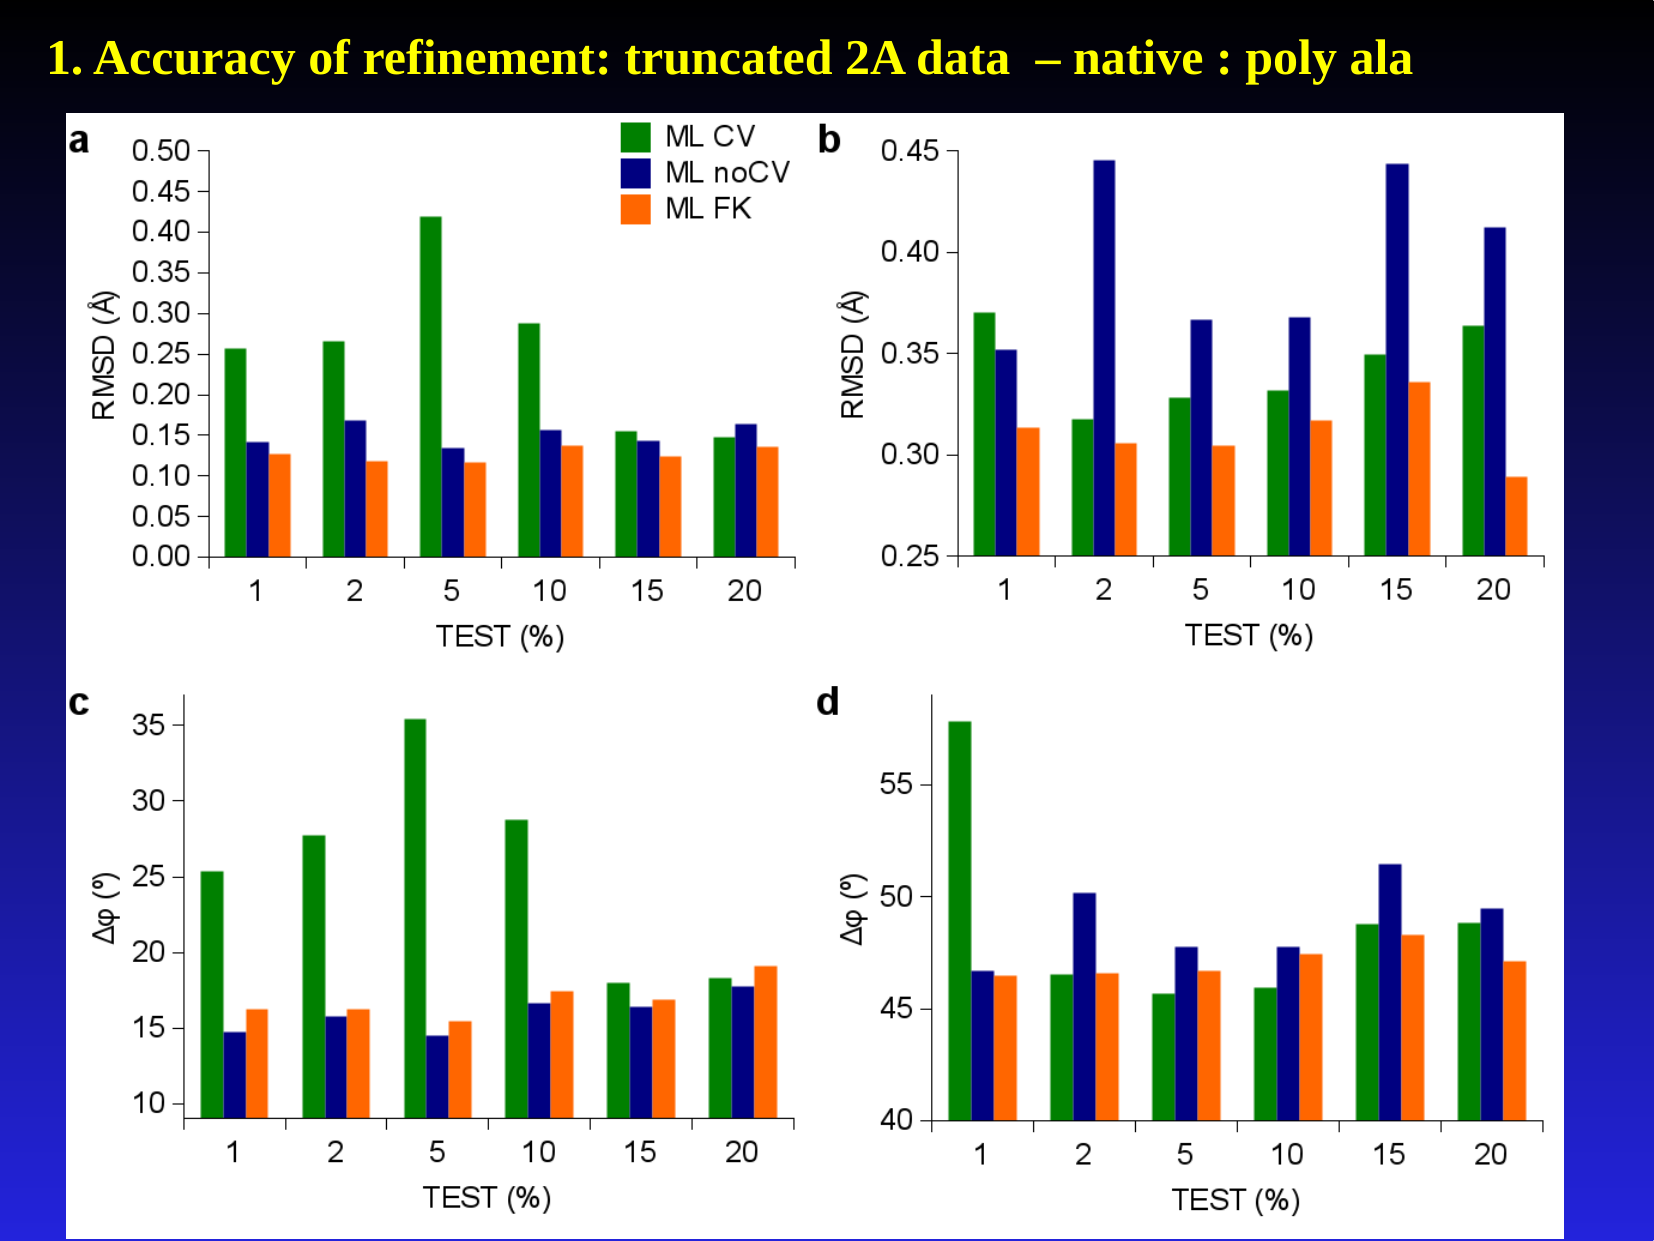

1. Accuracy of refinement: truncated 2A data – native : poly ala